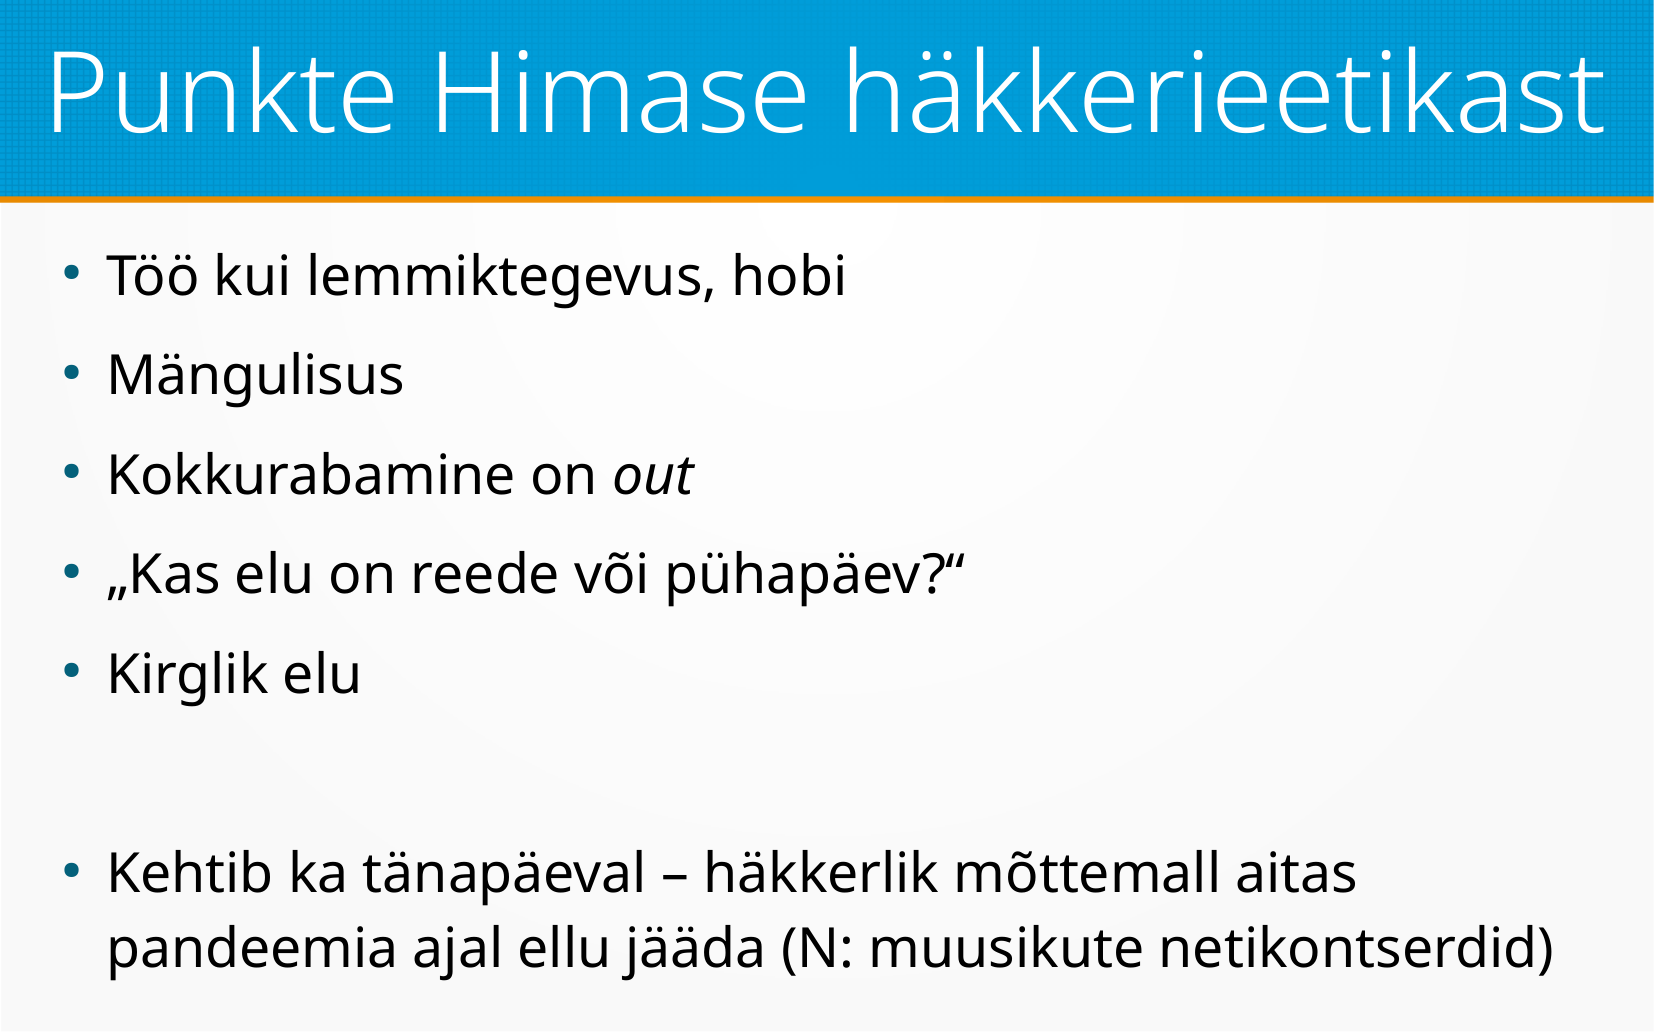

# Punkte Himase häkkerieetikast
Töö kui lemmiktegevus, hobi
Mängulisus
Kokkurabamine on out
„Kas elu on reede või pühapäev?“
Kirglik elu
Kehtib ka tänapäeval – häkkerlik mõttemall aitas pandeemia ajal ellu jääda (N: muusikute netikontserdid)